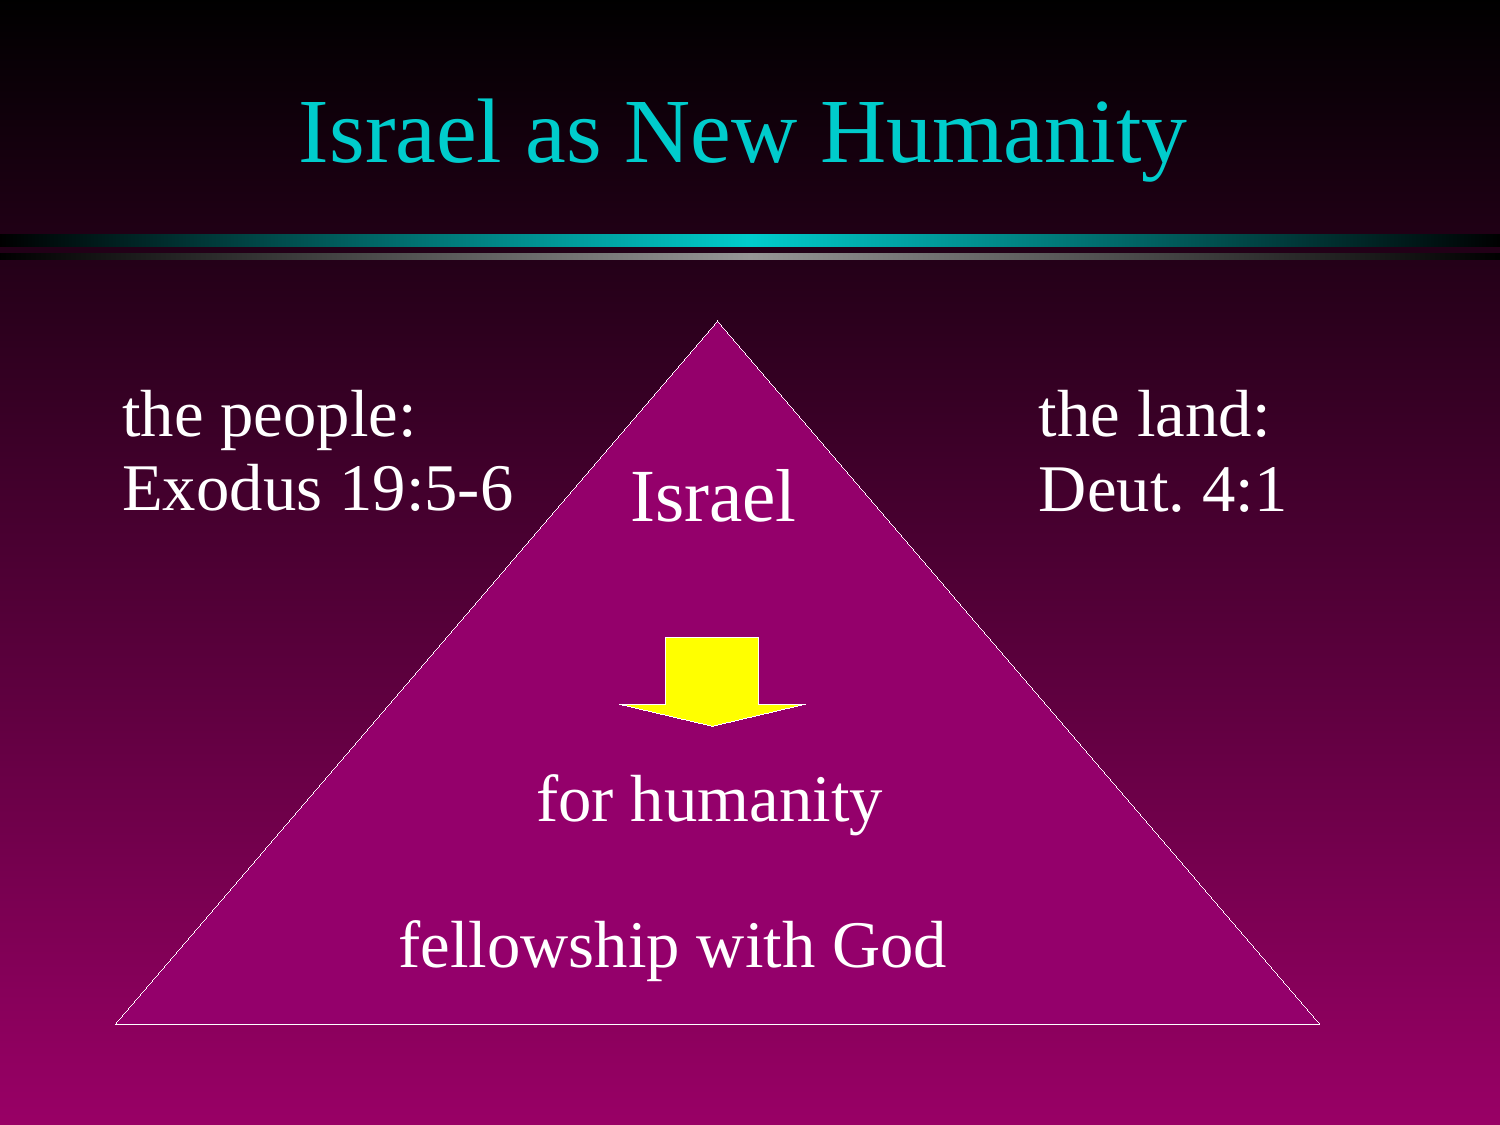

# Israel as New Humanity
the people:
Exodus 19:5-6
the land:
Deut. 4:1
Israel
for humanity
fellowship with God